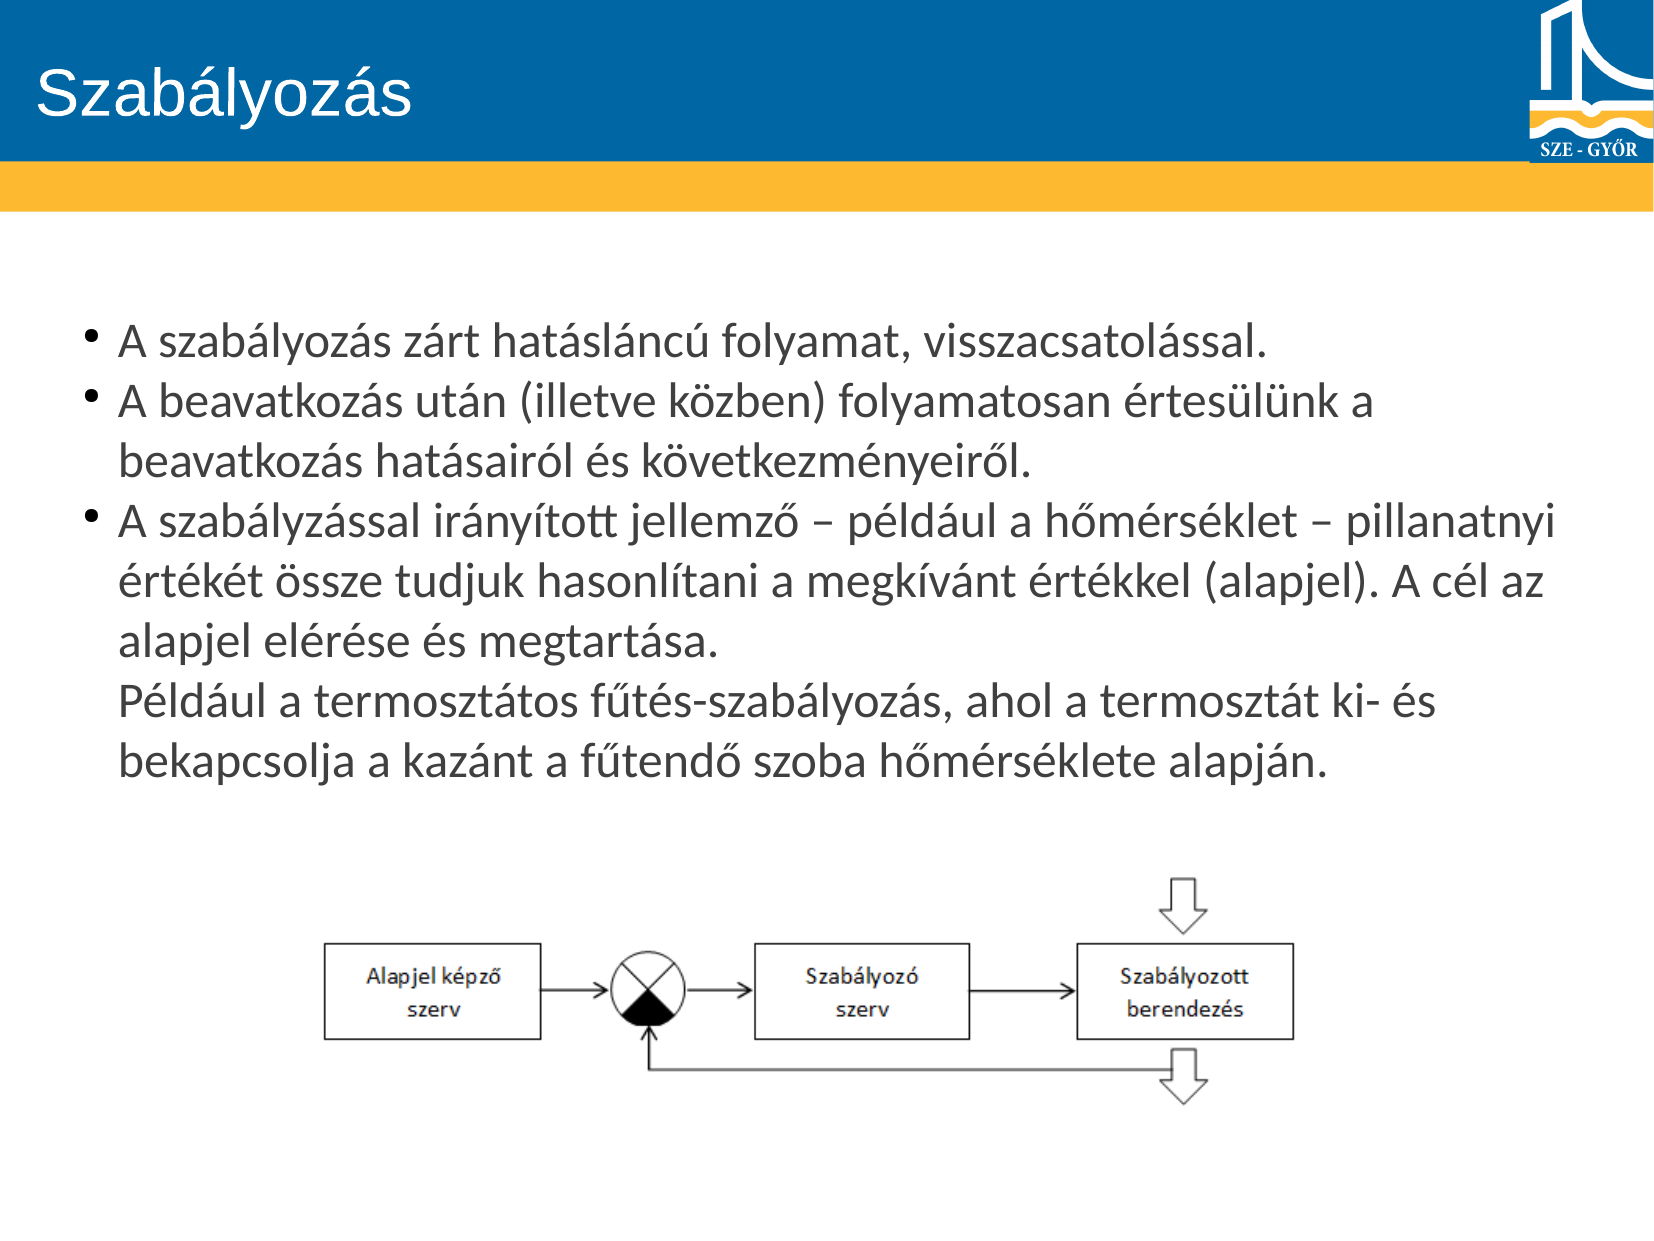

Szabályozás
A szabályozás zárt hatásláncú folyamat, visszacsatolással.
A beavatkozás után (illetve közben) folyamatosan értesülünk a beavatkozás hatásairól és következményeiről.
A szabályzással irányított jellemző – például a hőmérséklet – pillanatnyi értékét össze tudjuk hasonlítani a megkívánt értékkel (alapjel). A cél az alapjel elérése és megtartása.
Például a termosztátos fűtés-szabályozás, ahol a termosztát ki- és bekapcsolja a kazánt a fűtendő szoba hőmérséklete alapján.